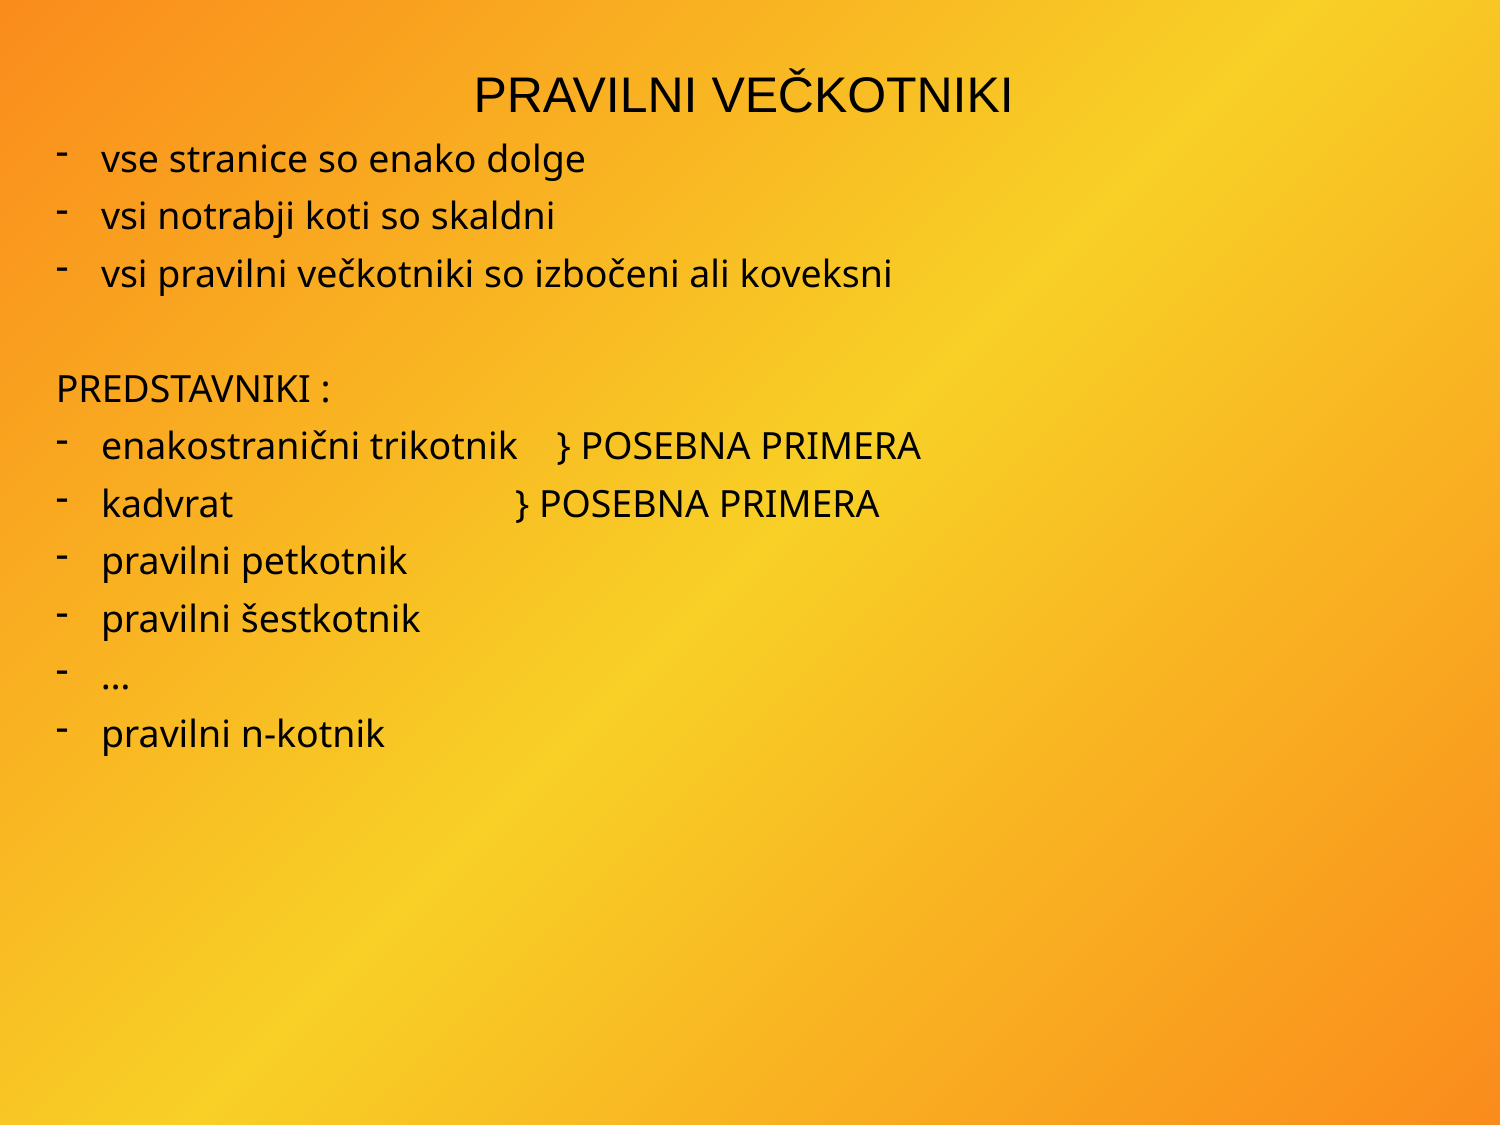

PRAVILNI VEČKOTNIKI
 vse stranice so enako dolge
 vsi notrabji koti so skaldni
 vsi pravilni večkotniki so izbočeni ali koveksni
PREDSTAVNIKI :
 enakostranični trikotnik } POSEBNA PRIMERA
 kadvrat } POSEBNA PRIMERA
 pravilni petkotnik
 pravilni šestkotnik
 …
 pravilni n-kotnik